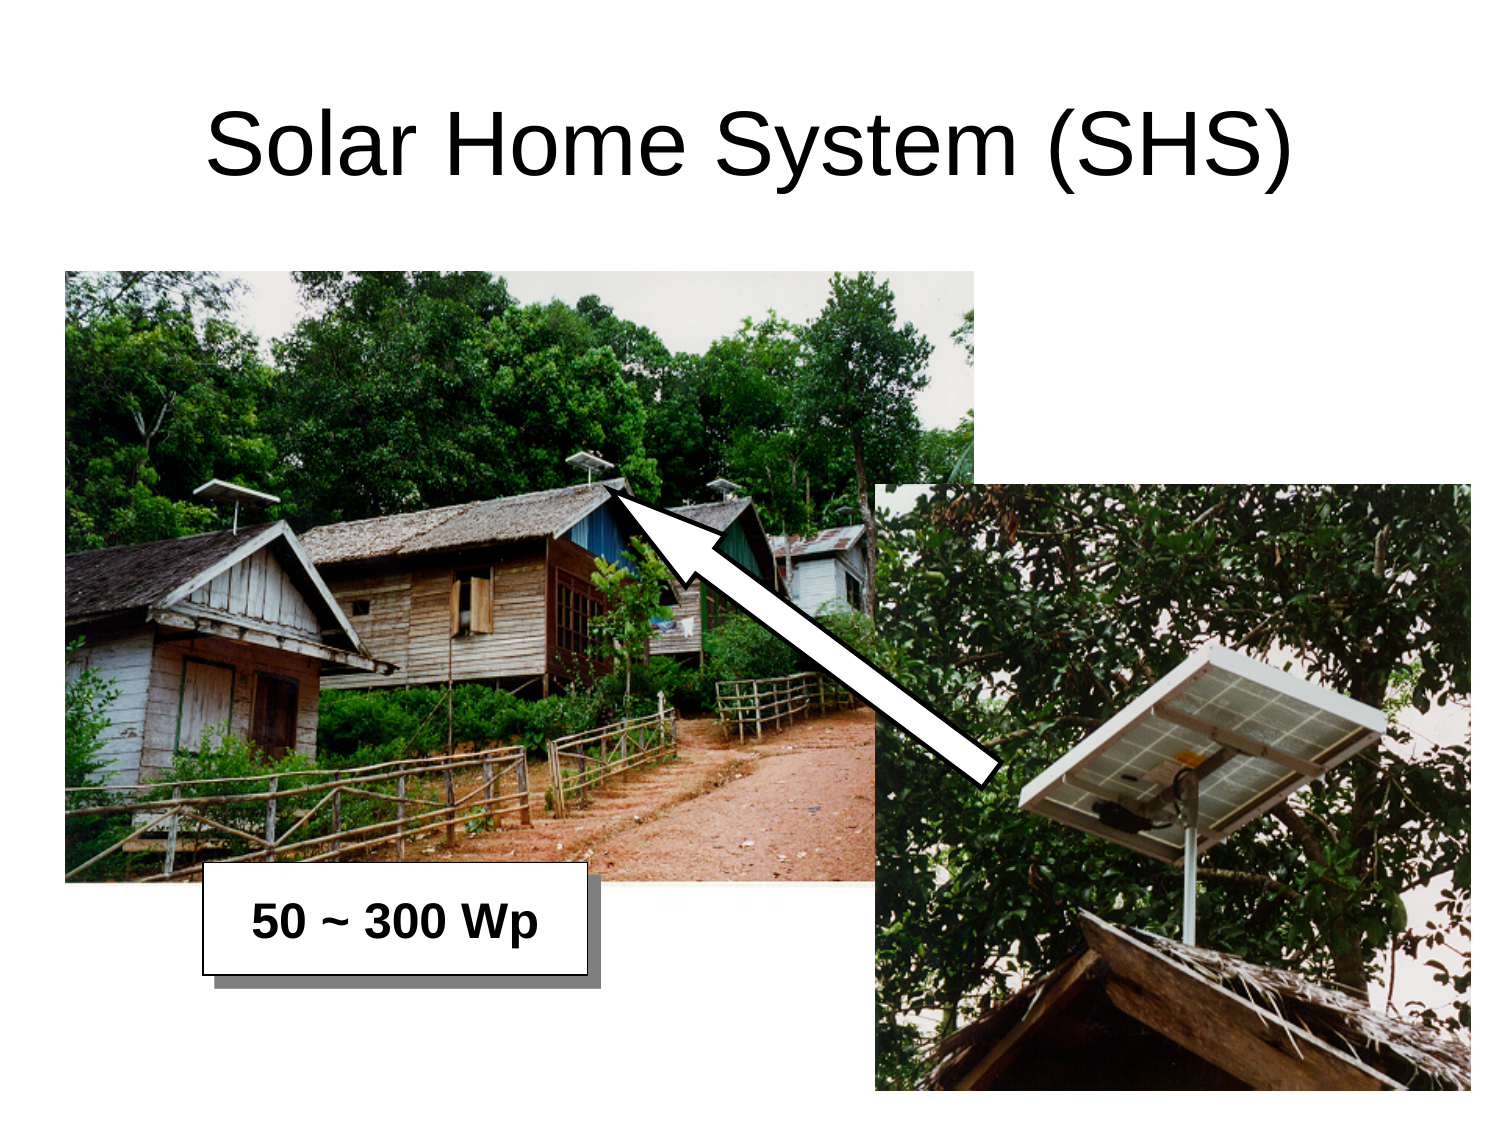

# Solar Home System (SHS)
50 ~ 300 Wp